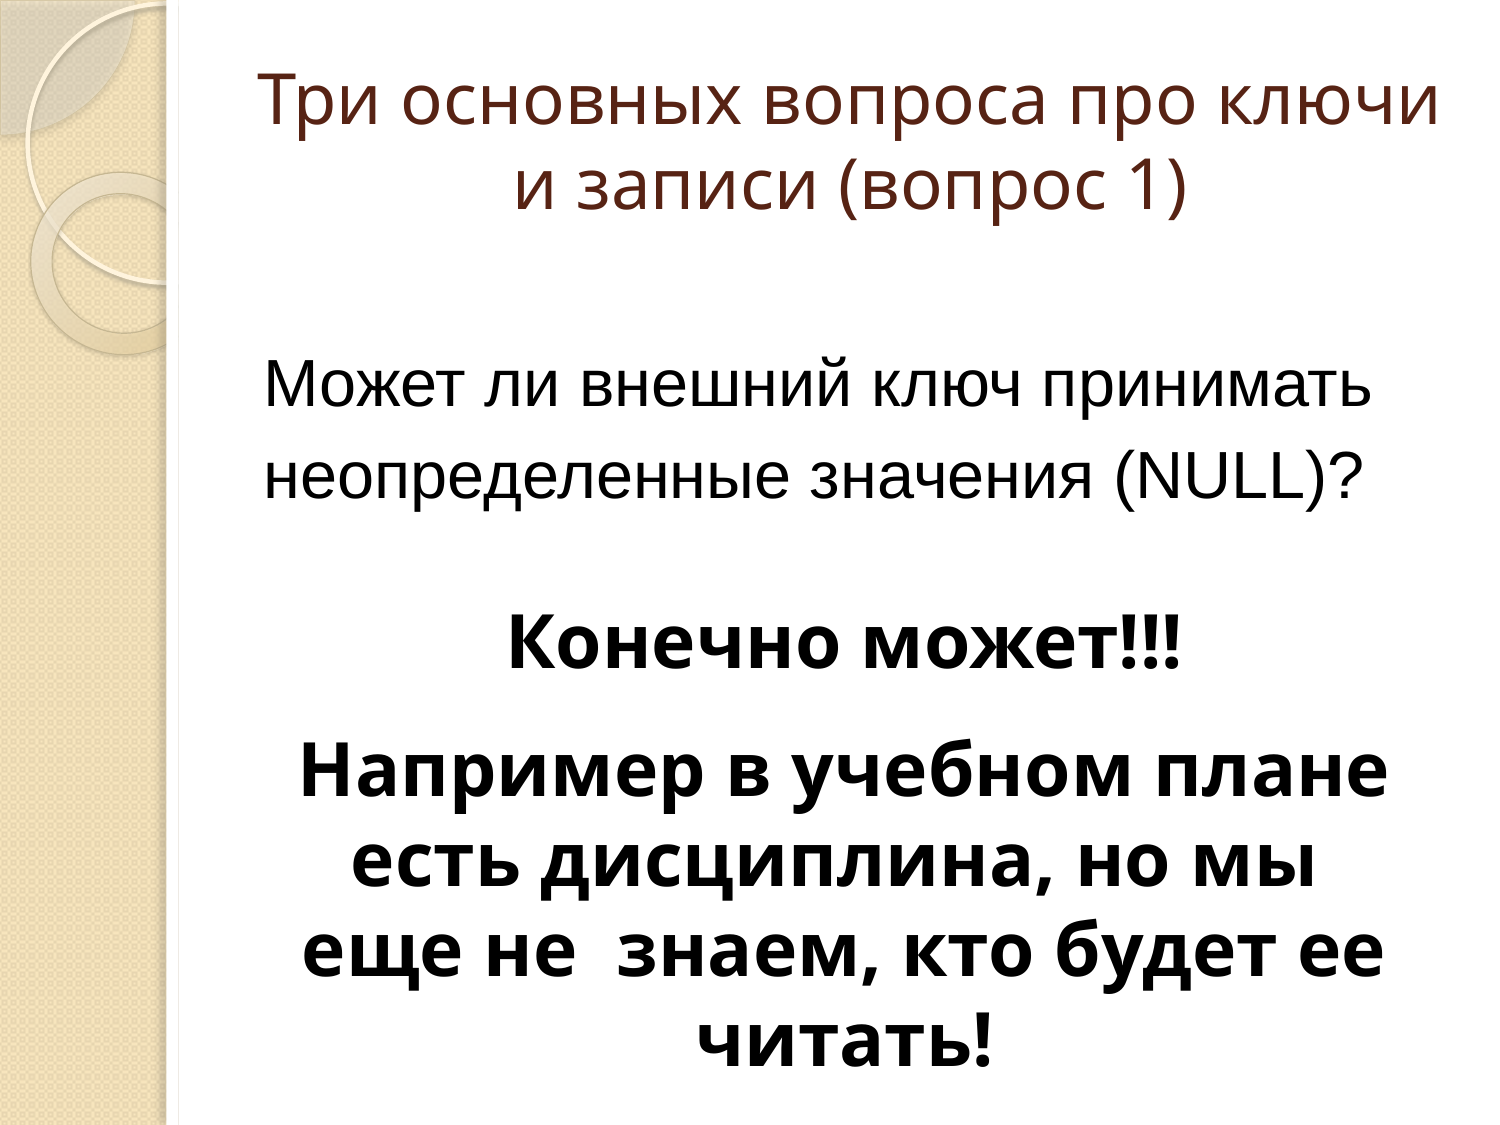

Три основных вопроса про ключи и записи (вопрос 1)
# Может ли внешний ключ принимать неопределенные значения (NULL)?
Конечно может!!!
Например в учебном плане есть дисциплина, но мы еще не знаем, кто будет ее читать!